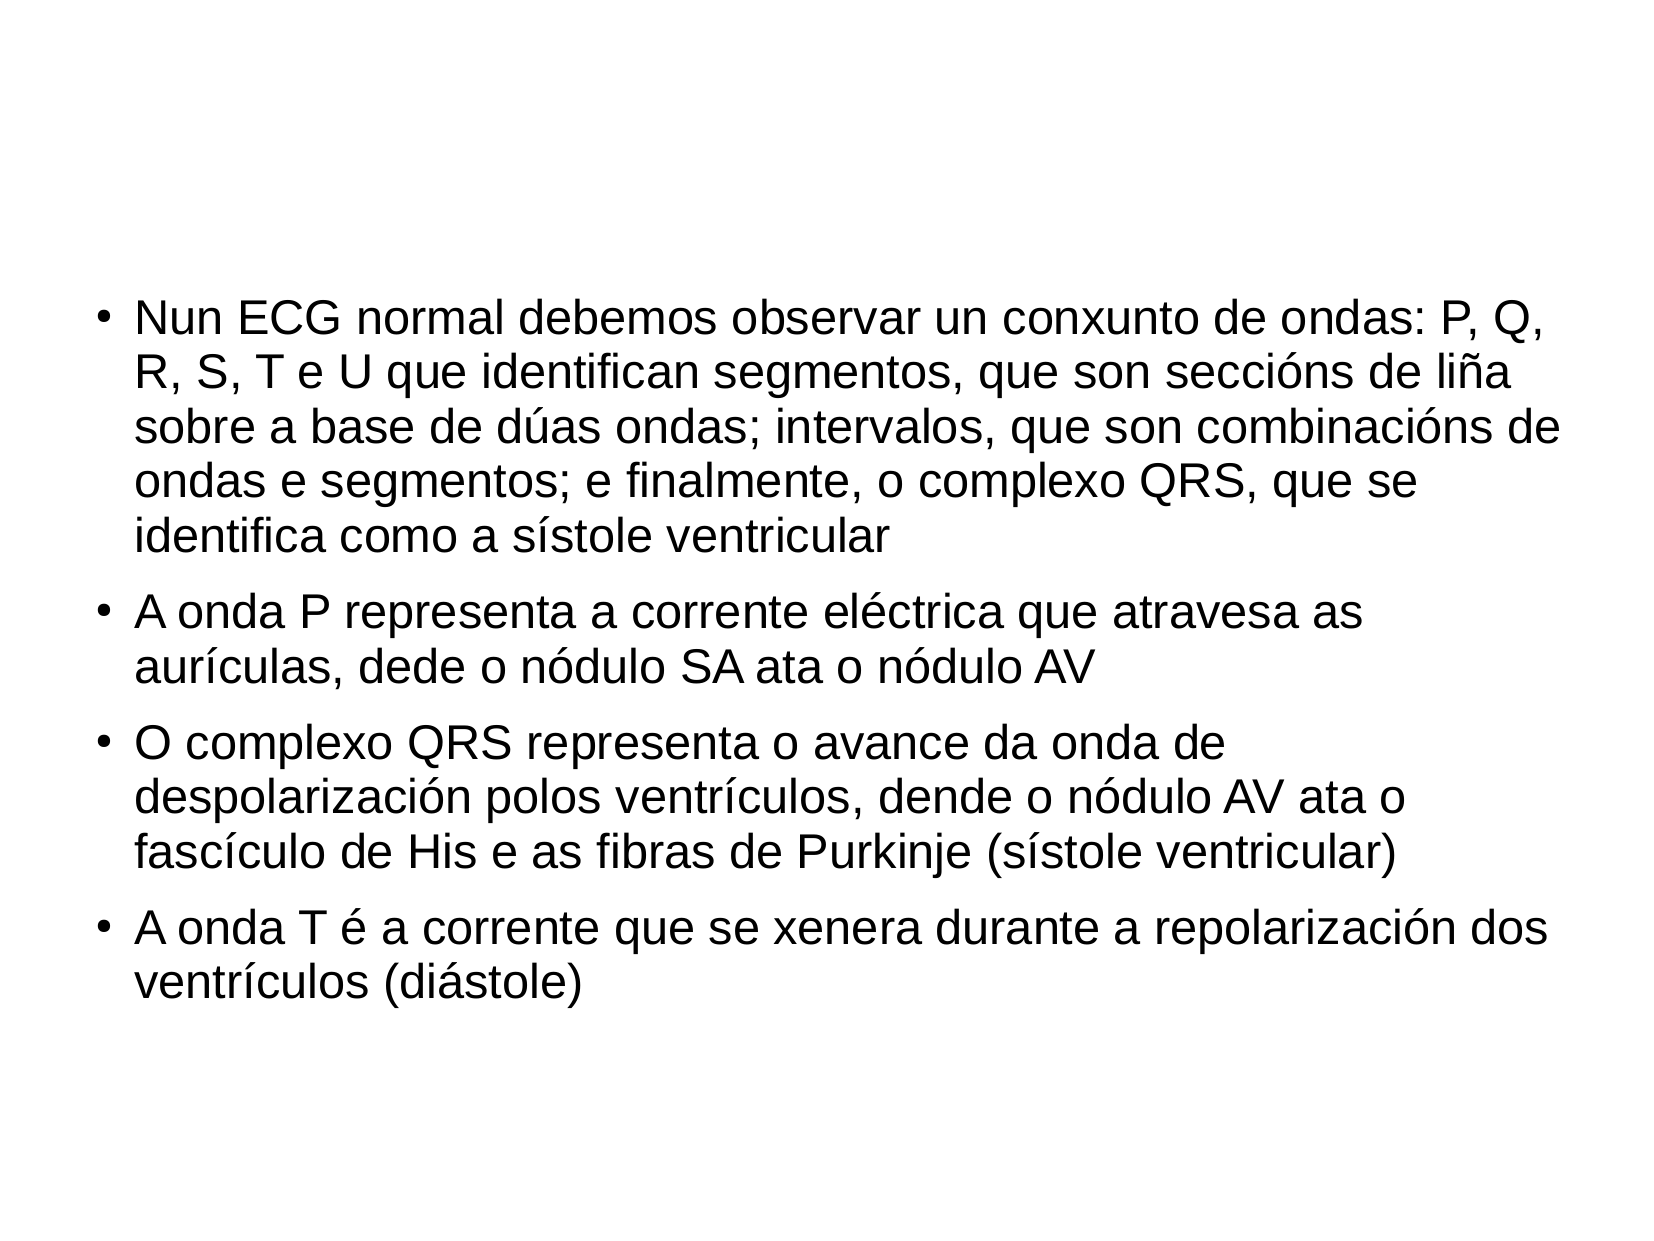

#
Nun ECG normal debemos observar un conxunto de ondas: P, Q, R, S, T e U que identifican segmentos, que son seccións de liña sobre a base de dúas ondas; intervalos, que son combinacións de ondas e segmentos; e finalmente, o complexo QRS, que se identifica como a sístole ventricular
A onda P representa a corrente eléctrica que atravesa as aurículas, dede o nódulo SA ata o nódulo AV
O complexo QRS representa o avance da onda de despolarización polos ventrículos, dende o nódulo AV ata o fascículo de His e as fibras de Purkinje (sístole ventricular)
A onda T é a corrente que se xenera durante a repolarización dos ventrículos (diástole)